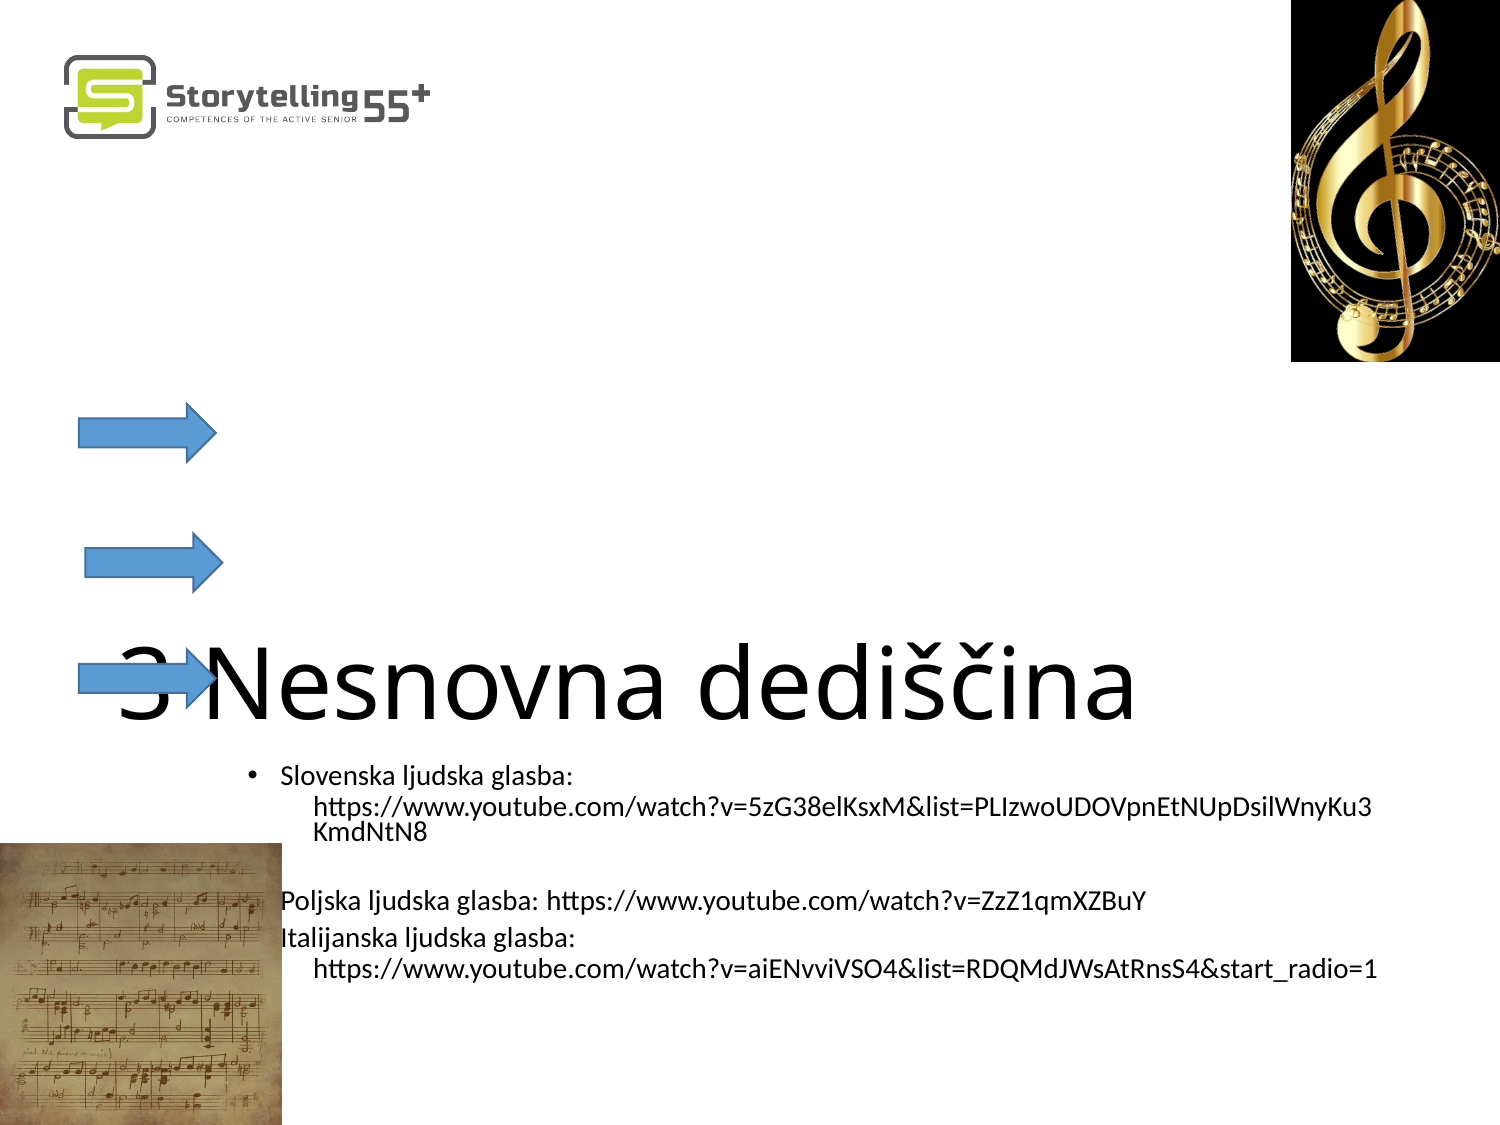

# 3 Nesnovna dediščina
Slovenska ljudska glasba: https://www.youtube.com/watch?v=5zG38elKsxM&list=PLIzwoUDOVpnEtNUpDsilWnyKu3KmdNtN8
Poljska ljudska glasba: https://www.youtube.com/watch?v=ZzZ1qmXZBuY
Italijanska ljudska glasba: https://www.youtube.com/watch?v=aiENvviVSO4&list=RDQMdJWsAtRnsS4&start_radio=1